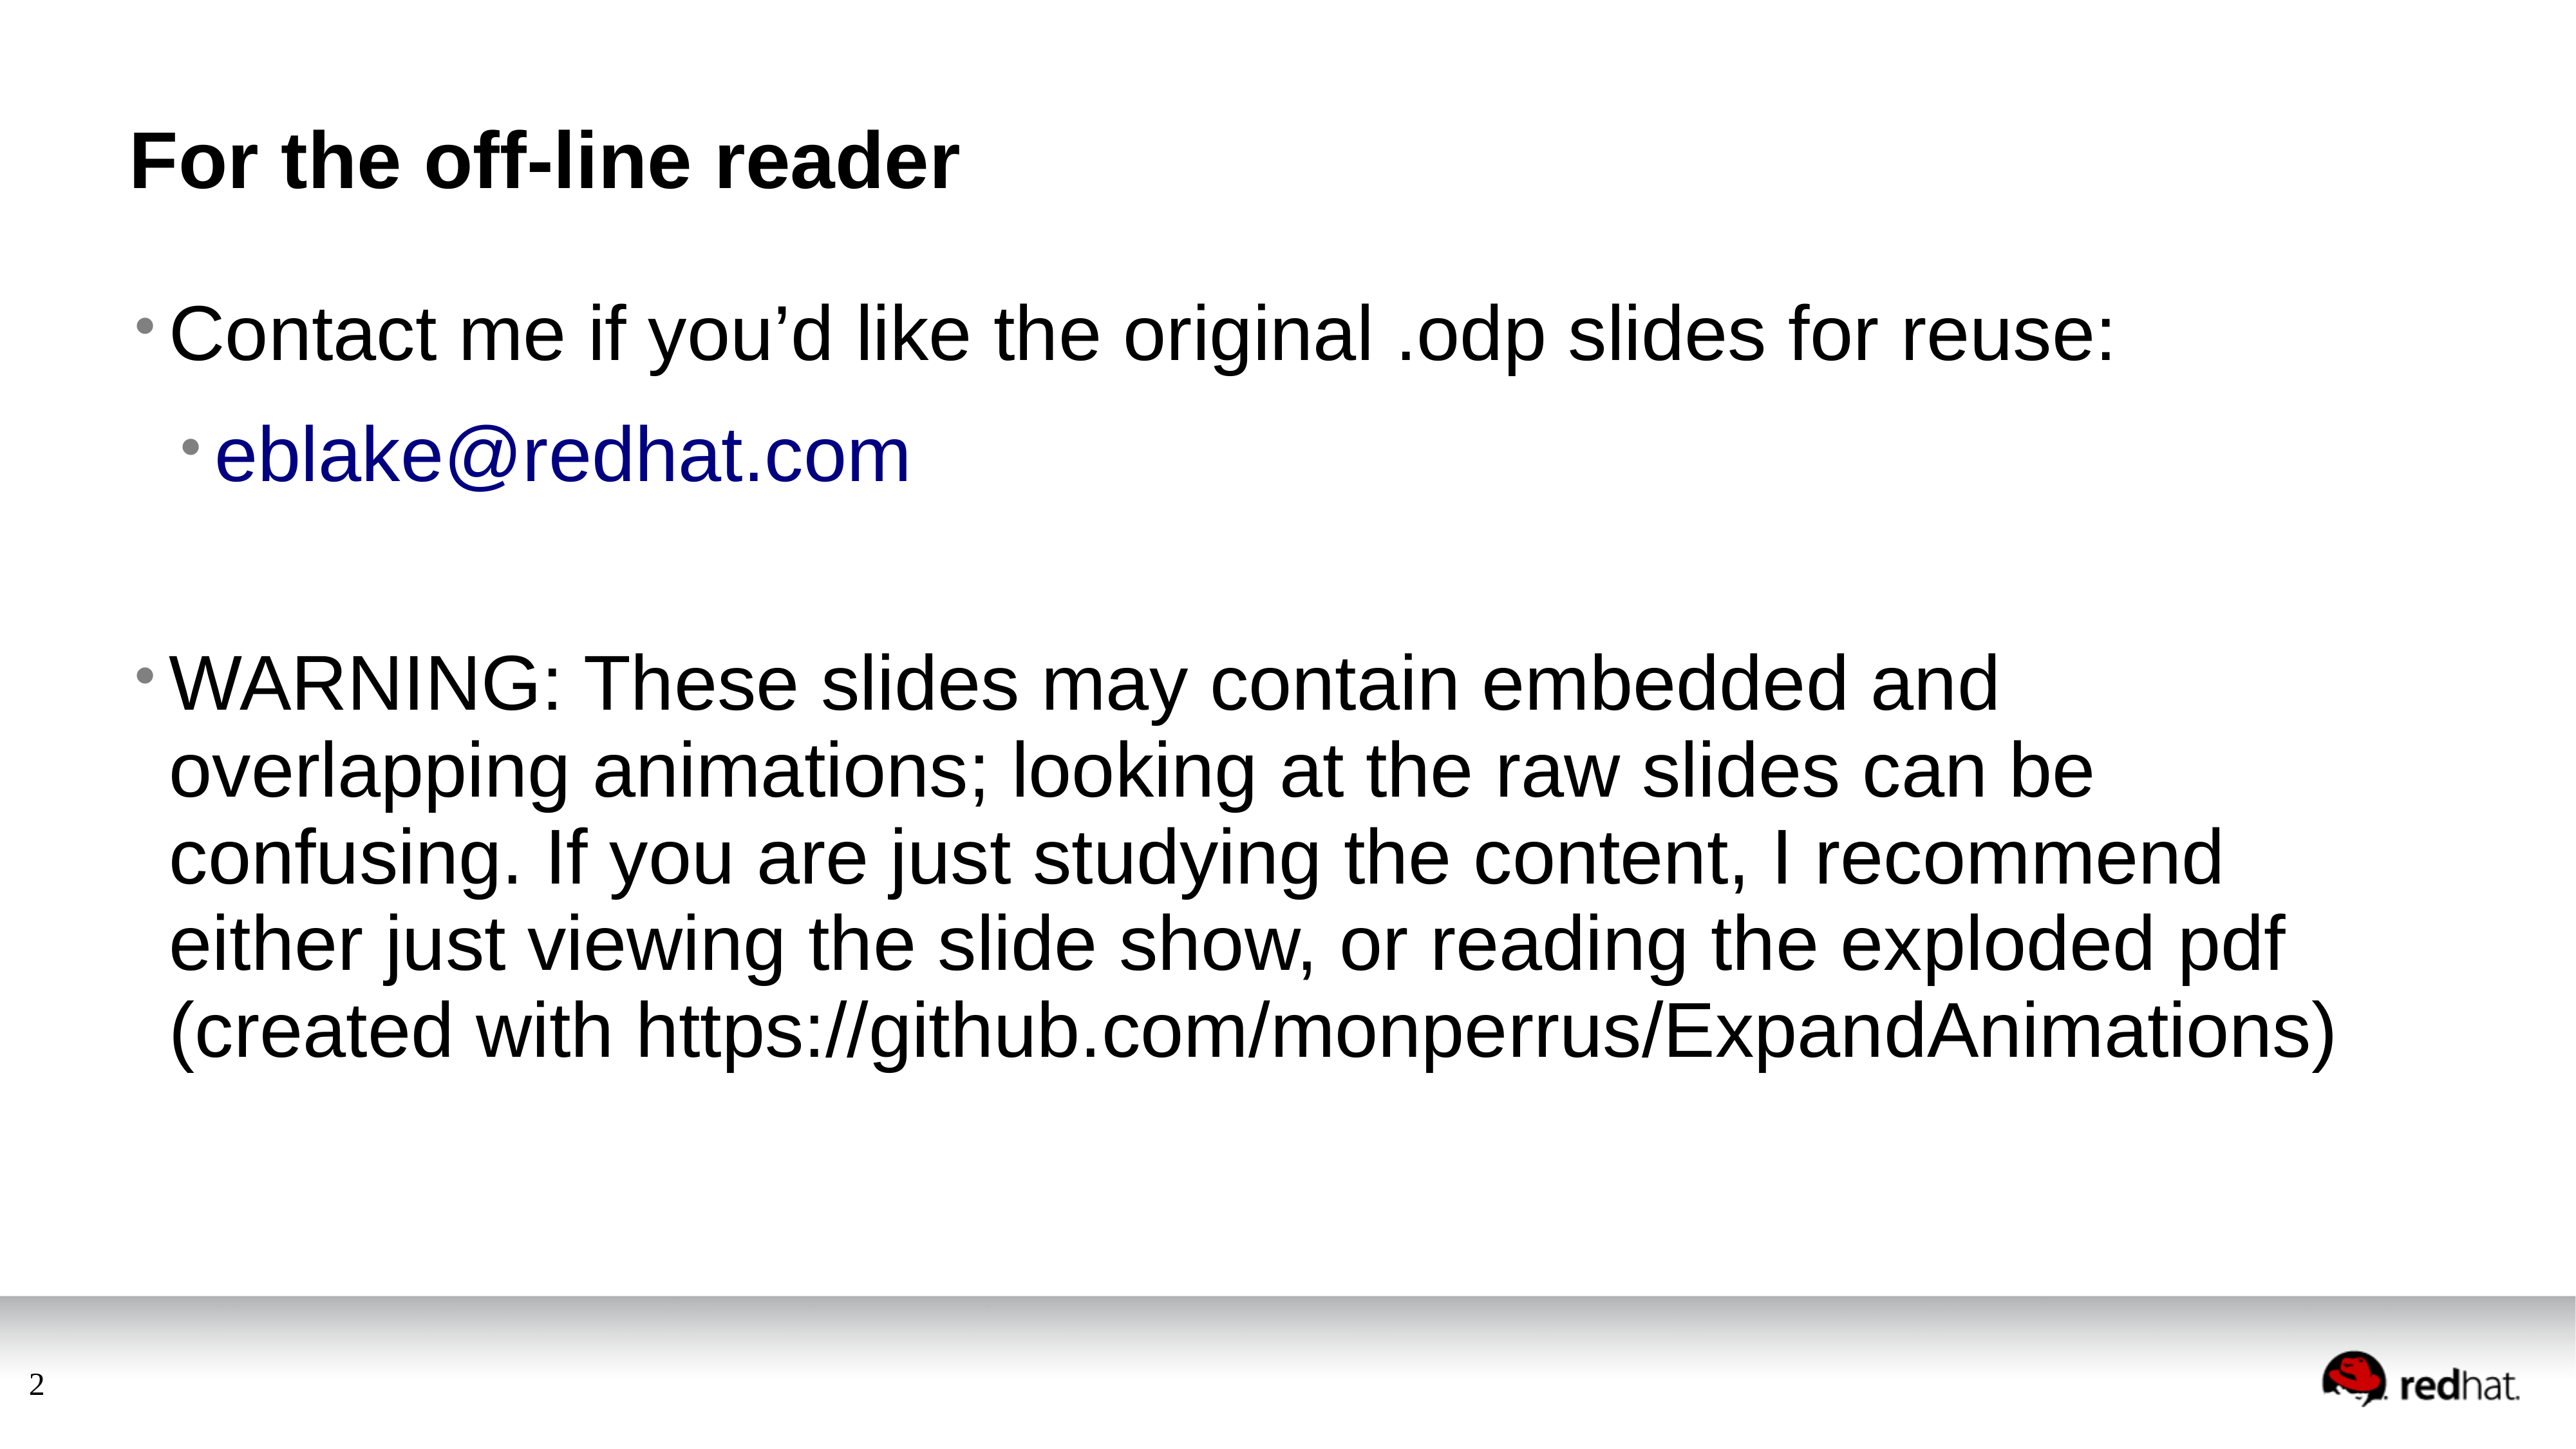

# For the off-line reader
Contact me if you’d like the original .odp slides for reuse:
eblake@redhat.com
WARNING: These slides may contain embedded and overlapping animations; looking at the raw slides can be confusing. If you are just studying the content, I recommend either just viewing the slide show, or reading the exploded pdf (created with https://github.com/monperrus/ExpandAnimations)
2